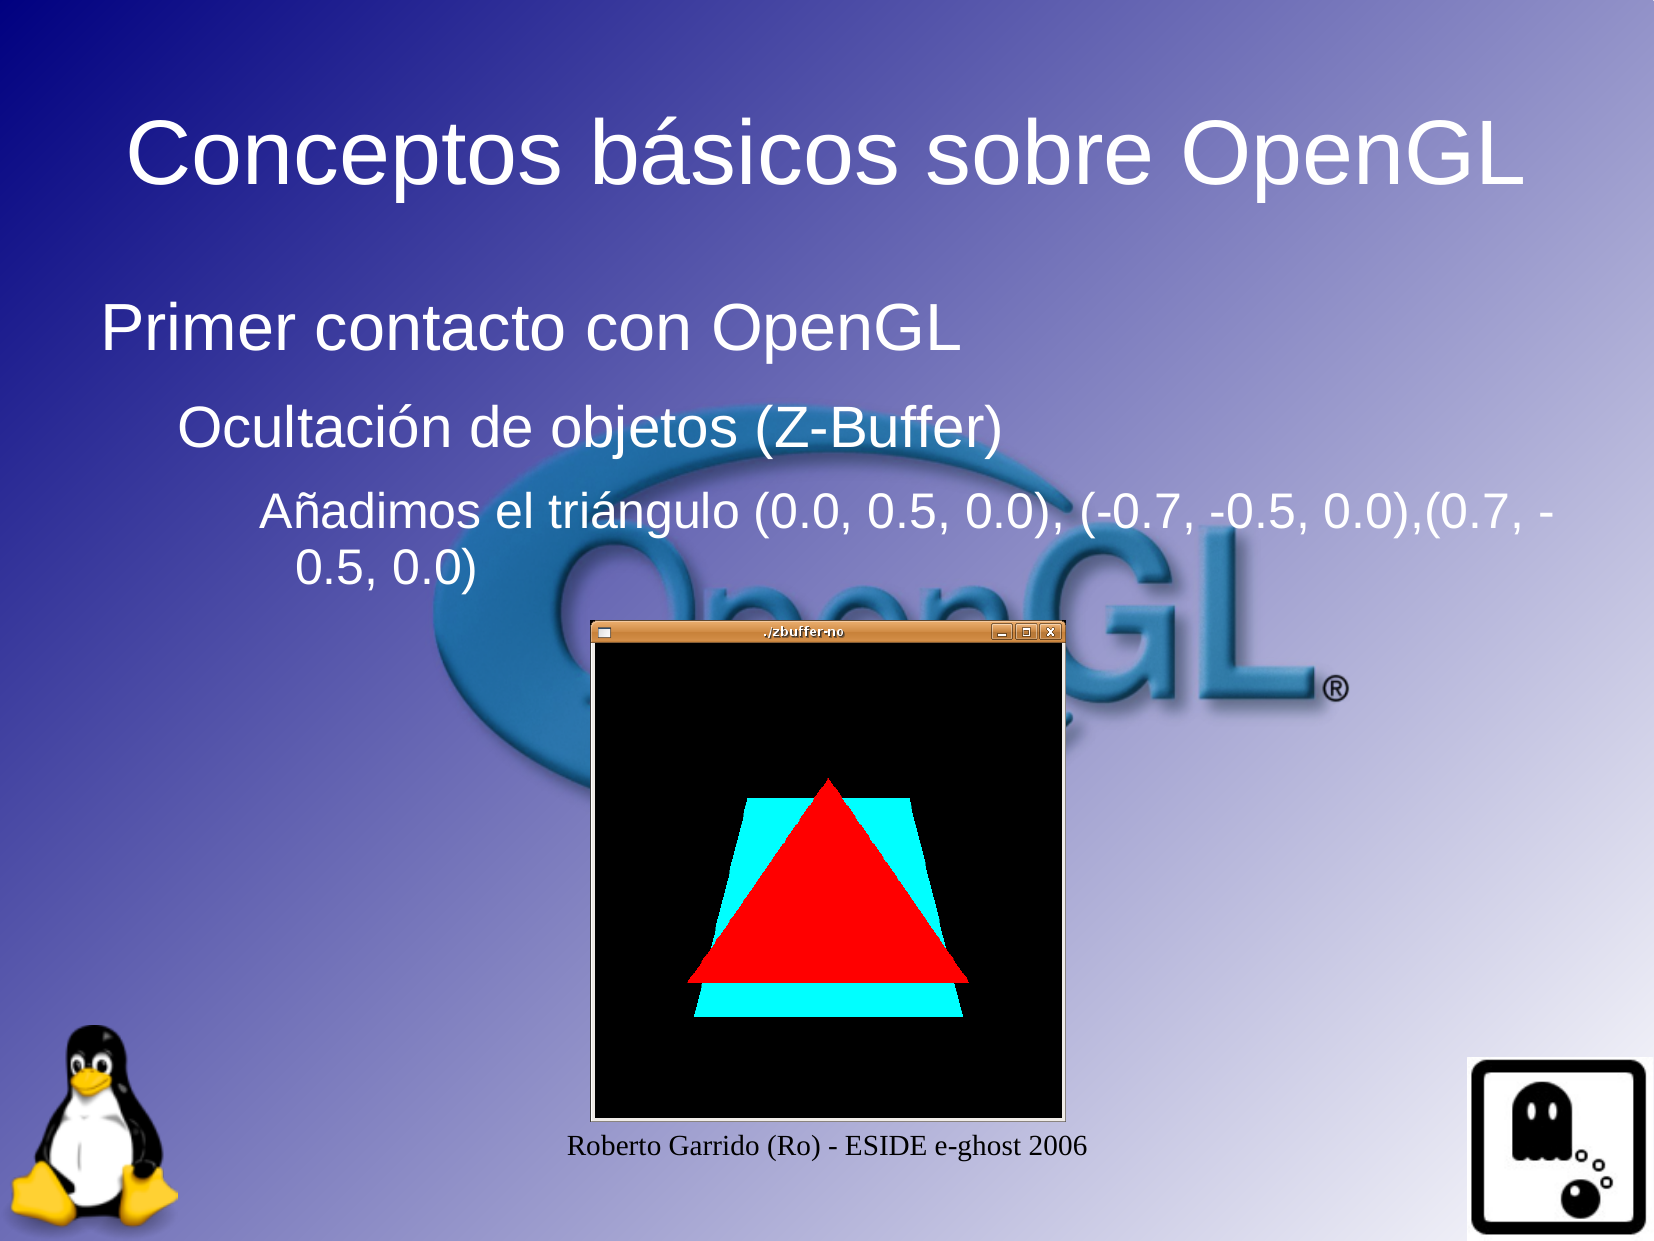

# Conceptos básicos sobre OpenGL
Primer contacto con OpenGL
Ocultación de objetos (Z-Buffer)
Añadimos el triángulo (0.0, 0.5, 0.0), (-0.7, -0.5, 0.0),(0.7, -0.5, 0.0)
Roberto Garrido (Ro) - ESIDE e-ghost 2006